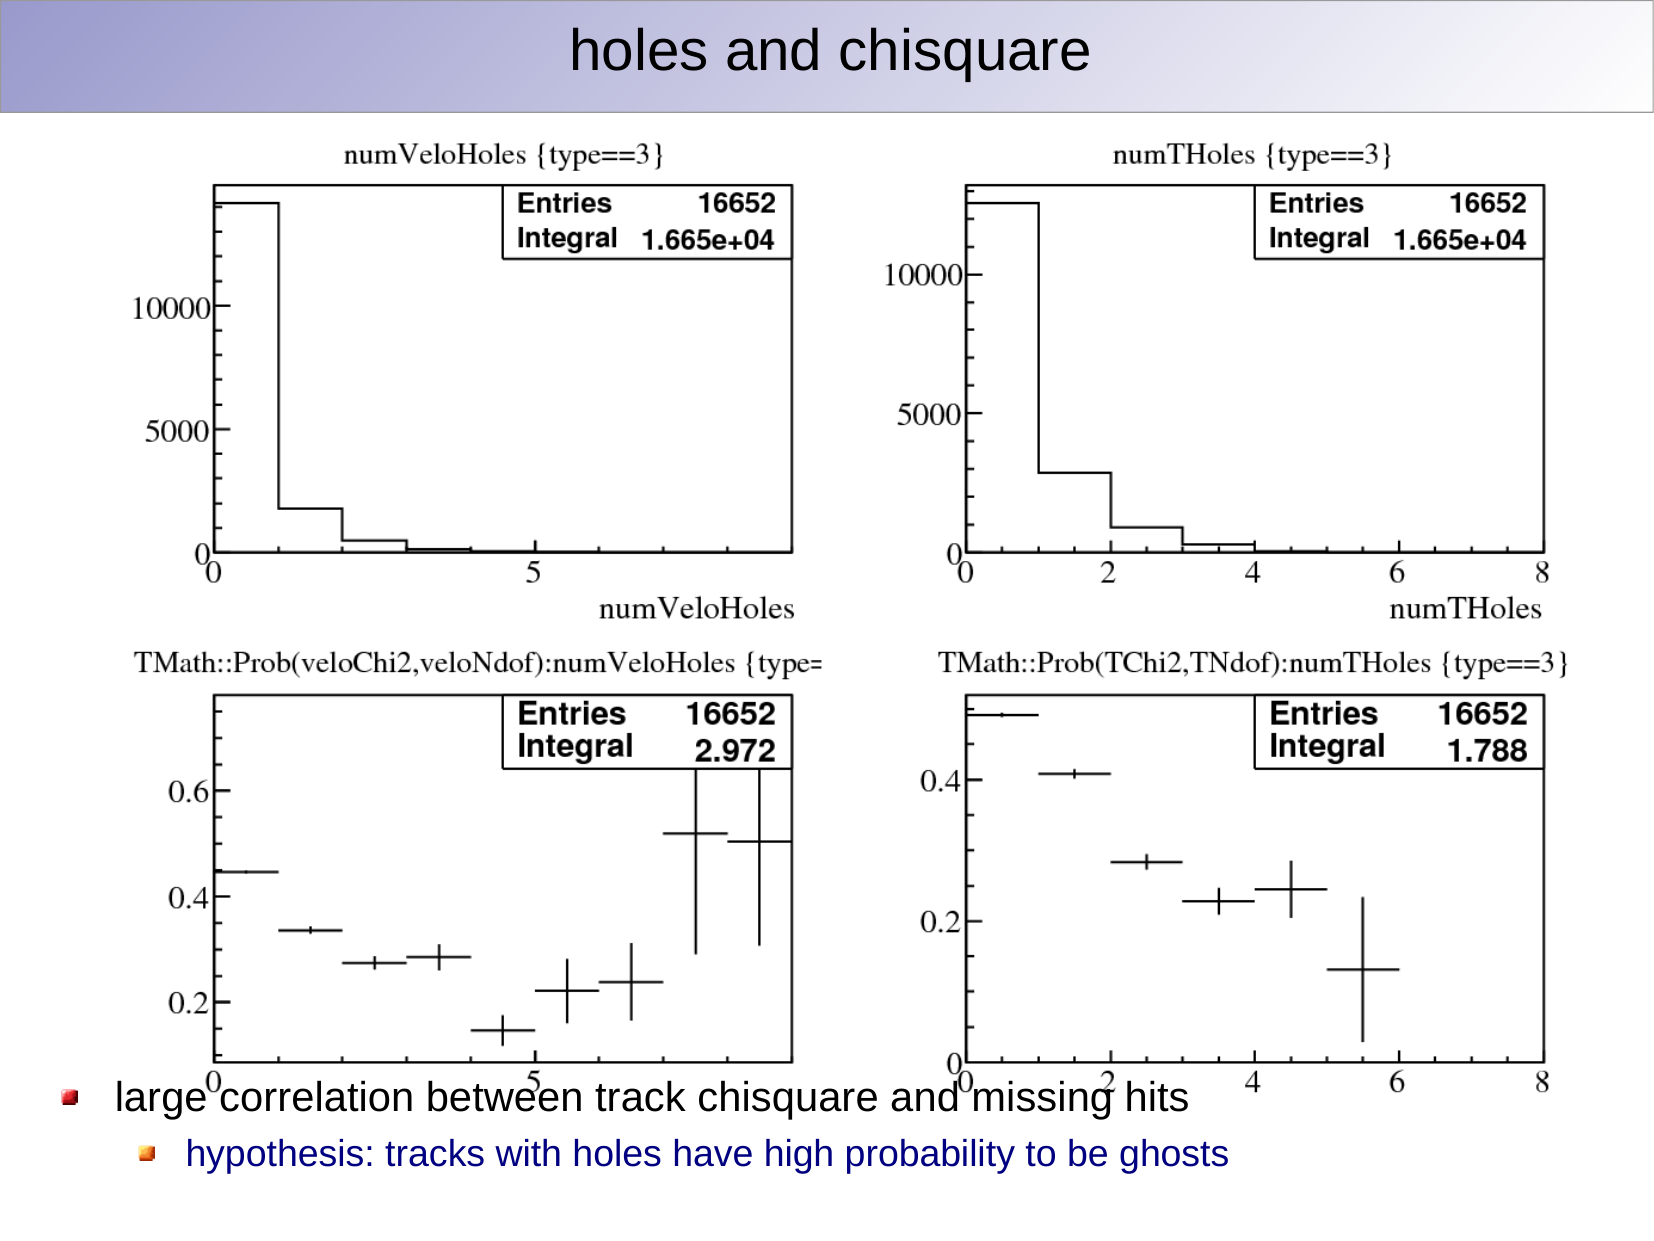

# holes and chisquare
large correlation between track chisquare and missing hits
hypothesis: tracks with holes have high probability to be ghosts